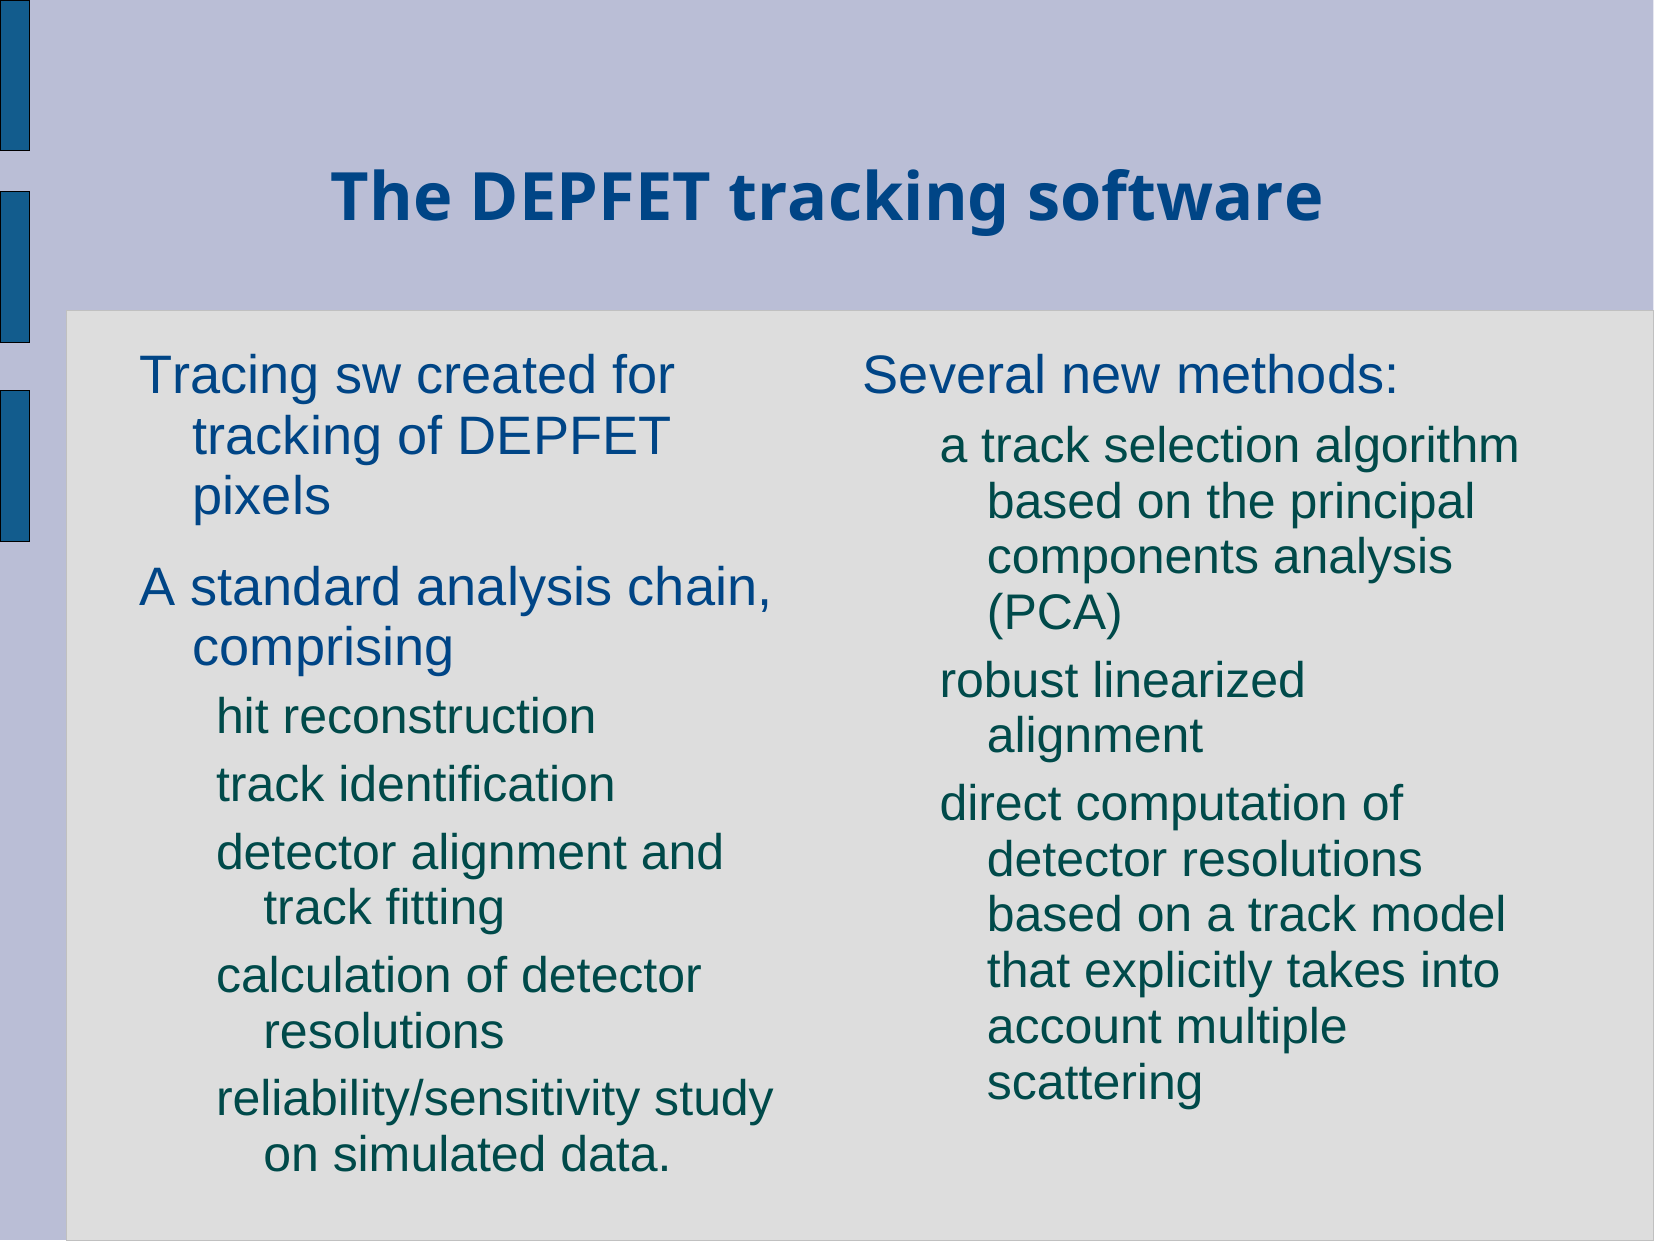

# The DEPFET tracking software
Tracing sw created for tracking of DEPFET pixels
A standard analysis chain, comprising
hit reconstruction
track identification
detector alignment and track fitting
calculation of detector resolutions
reliability/sensitivity study on simulated data.
Several new methods:
a track selection algorithm based on the principal components analysis (PCA)
robust linearized alignment
direct computation of detector resolutions based on a track model that explicitly takes into account multiple scattering